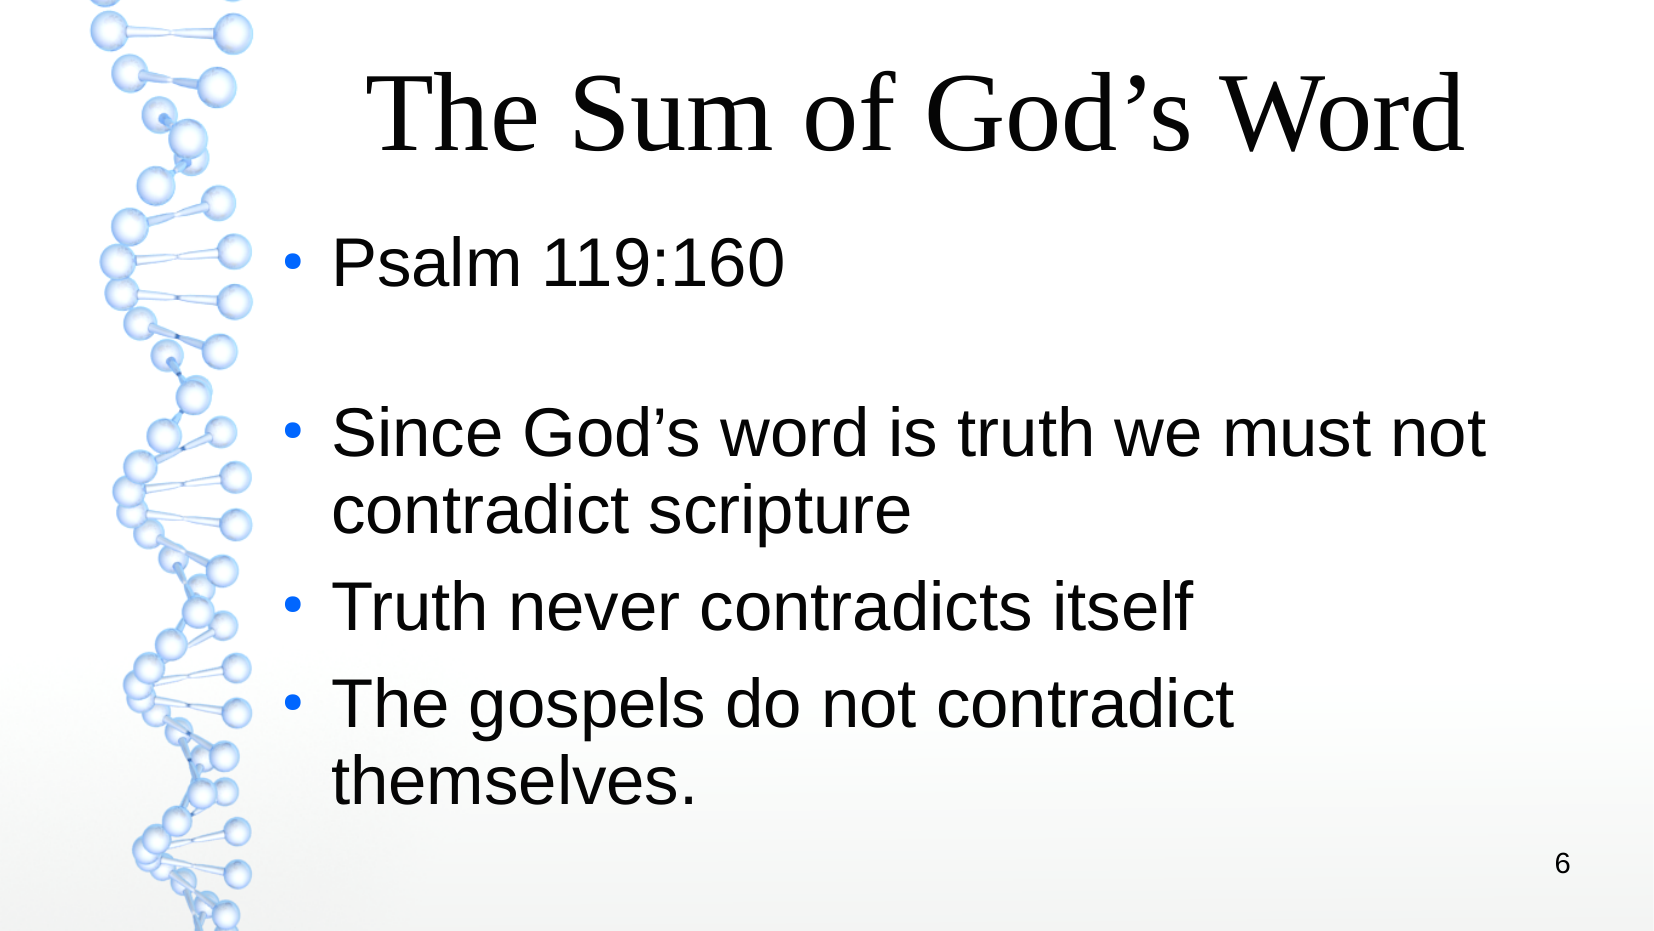

# The Sum of God’s Word
Psalm 119:160
Since God’s word is truth we must not contradict scripture
Truth never contradicts itself
The gospels do not contradict themselves.
6